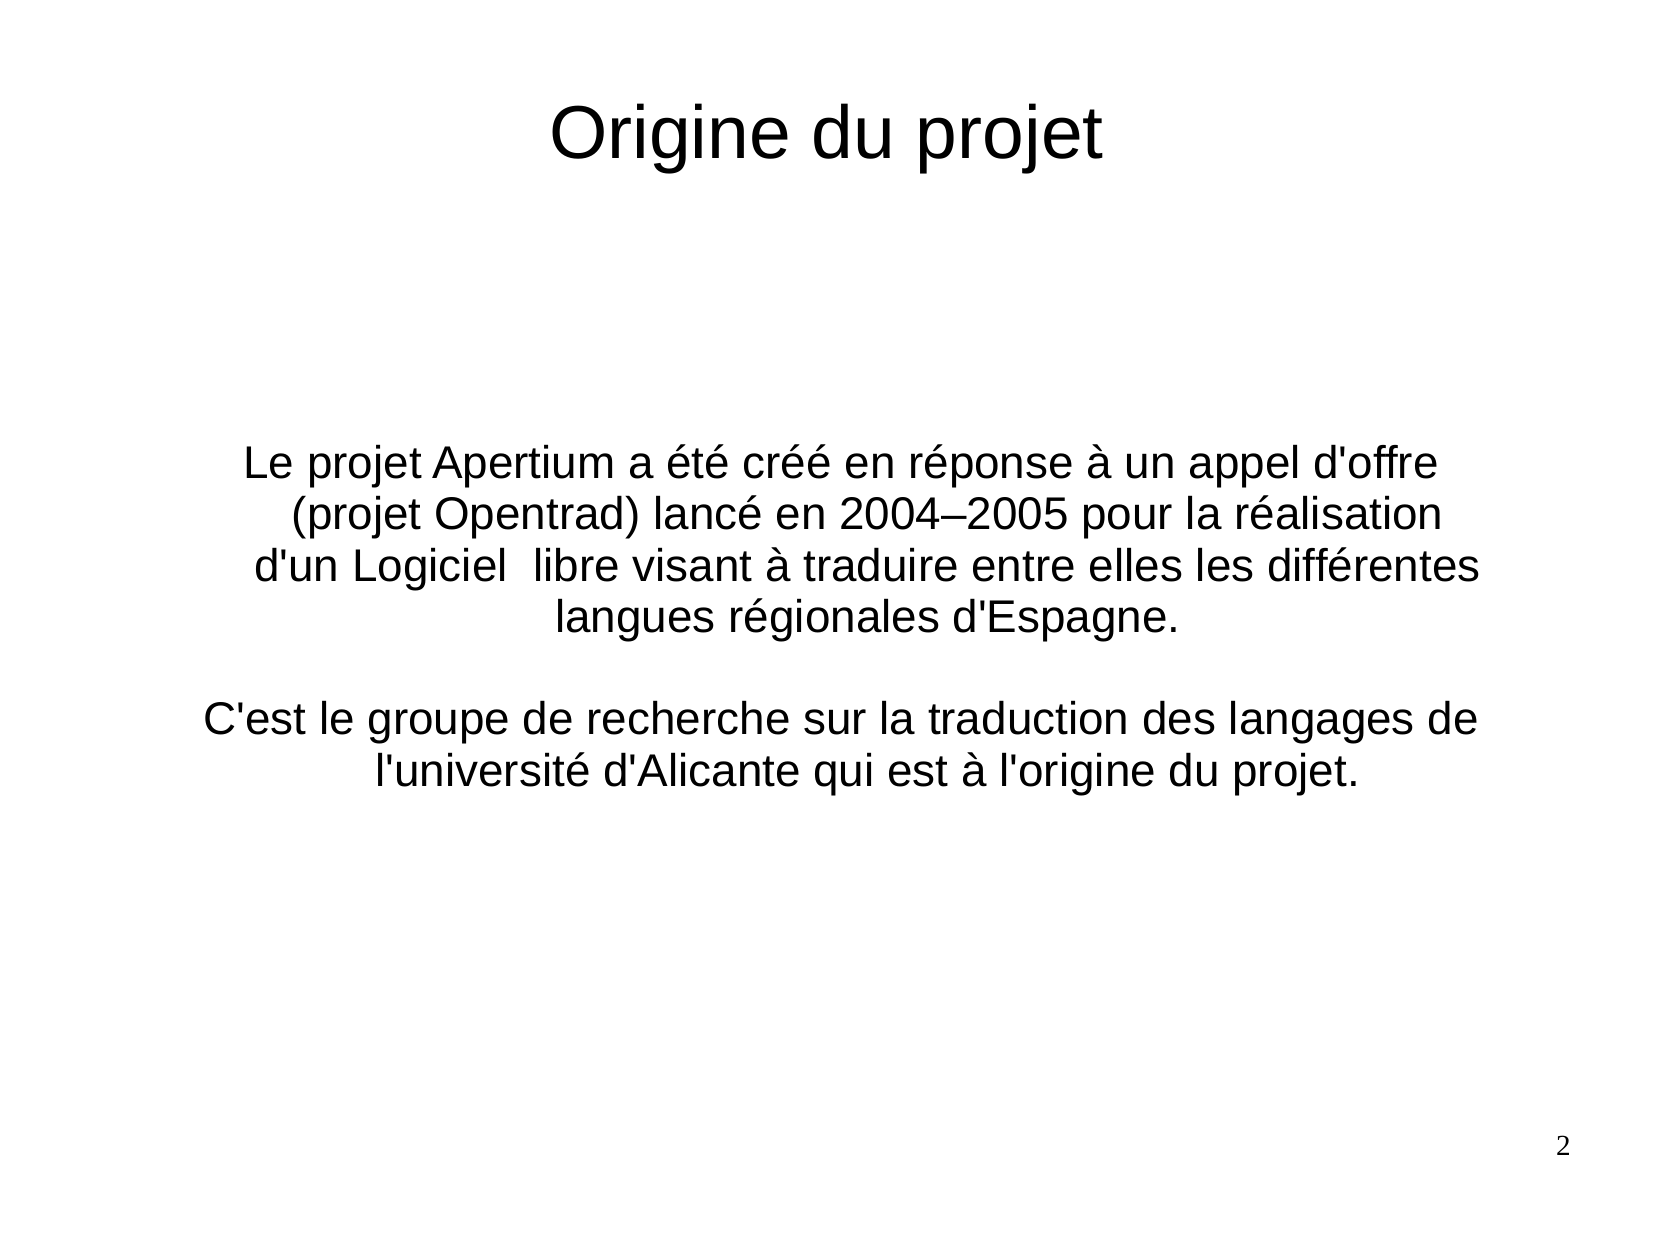

# Origine du projet
Le projet Apertium a été créé en réponse à un appel d'offre (projet Opentrad) lancé en 2004–2005 pour la réalisation d'un Logiciel libre visant à traduire entre elles les différentes langues régionales d'Espagne.
C'est le groupe de recherche sur la traduction des langages de l'université d'Alicante qui est à l'origine du projet.
2